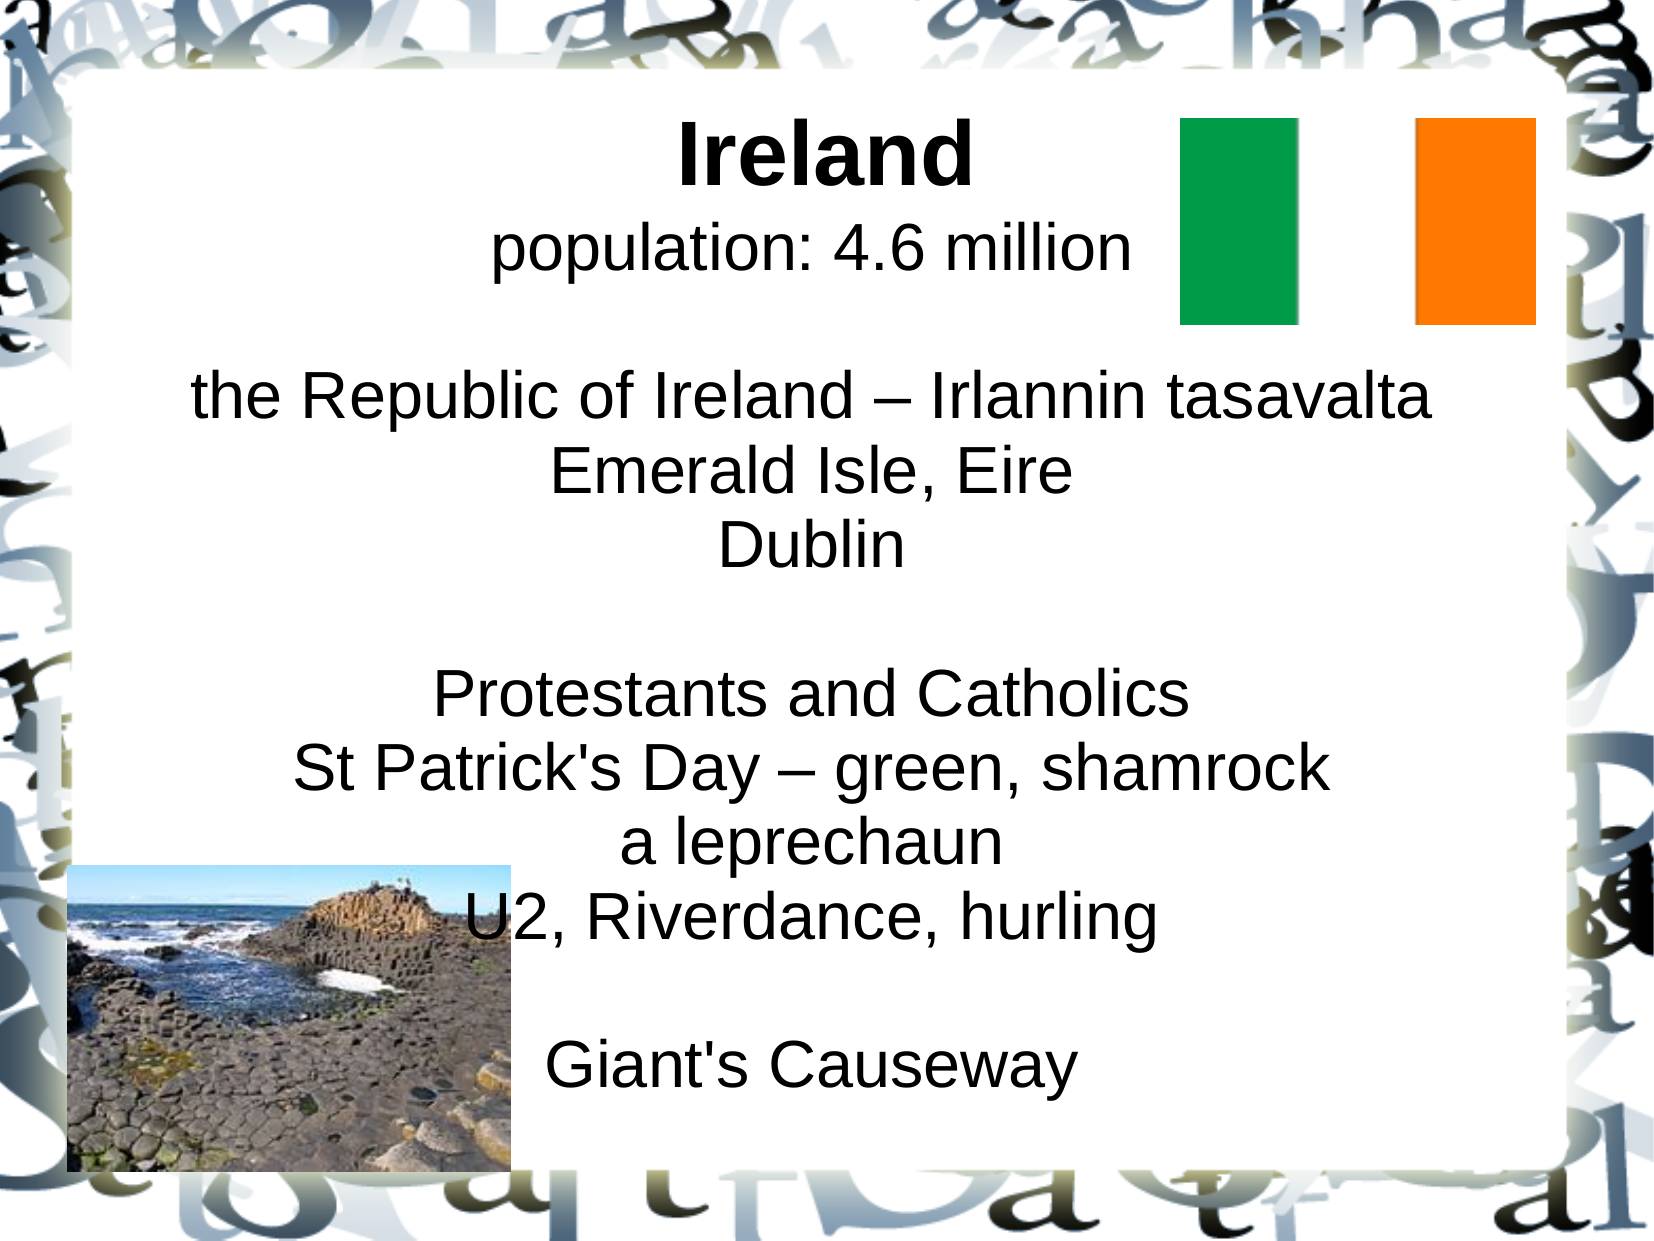

# Ireland
population: 4.6 million
the Republic of Ireland – Irlannin tasavalta
Emerald Isle, Eire
Dublin
Protestants and Catholics
St Patrick's Day – green, shamrock
a leprechaun
U2, Riverdance, hurling
Giant's Causeway